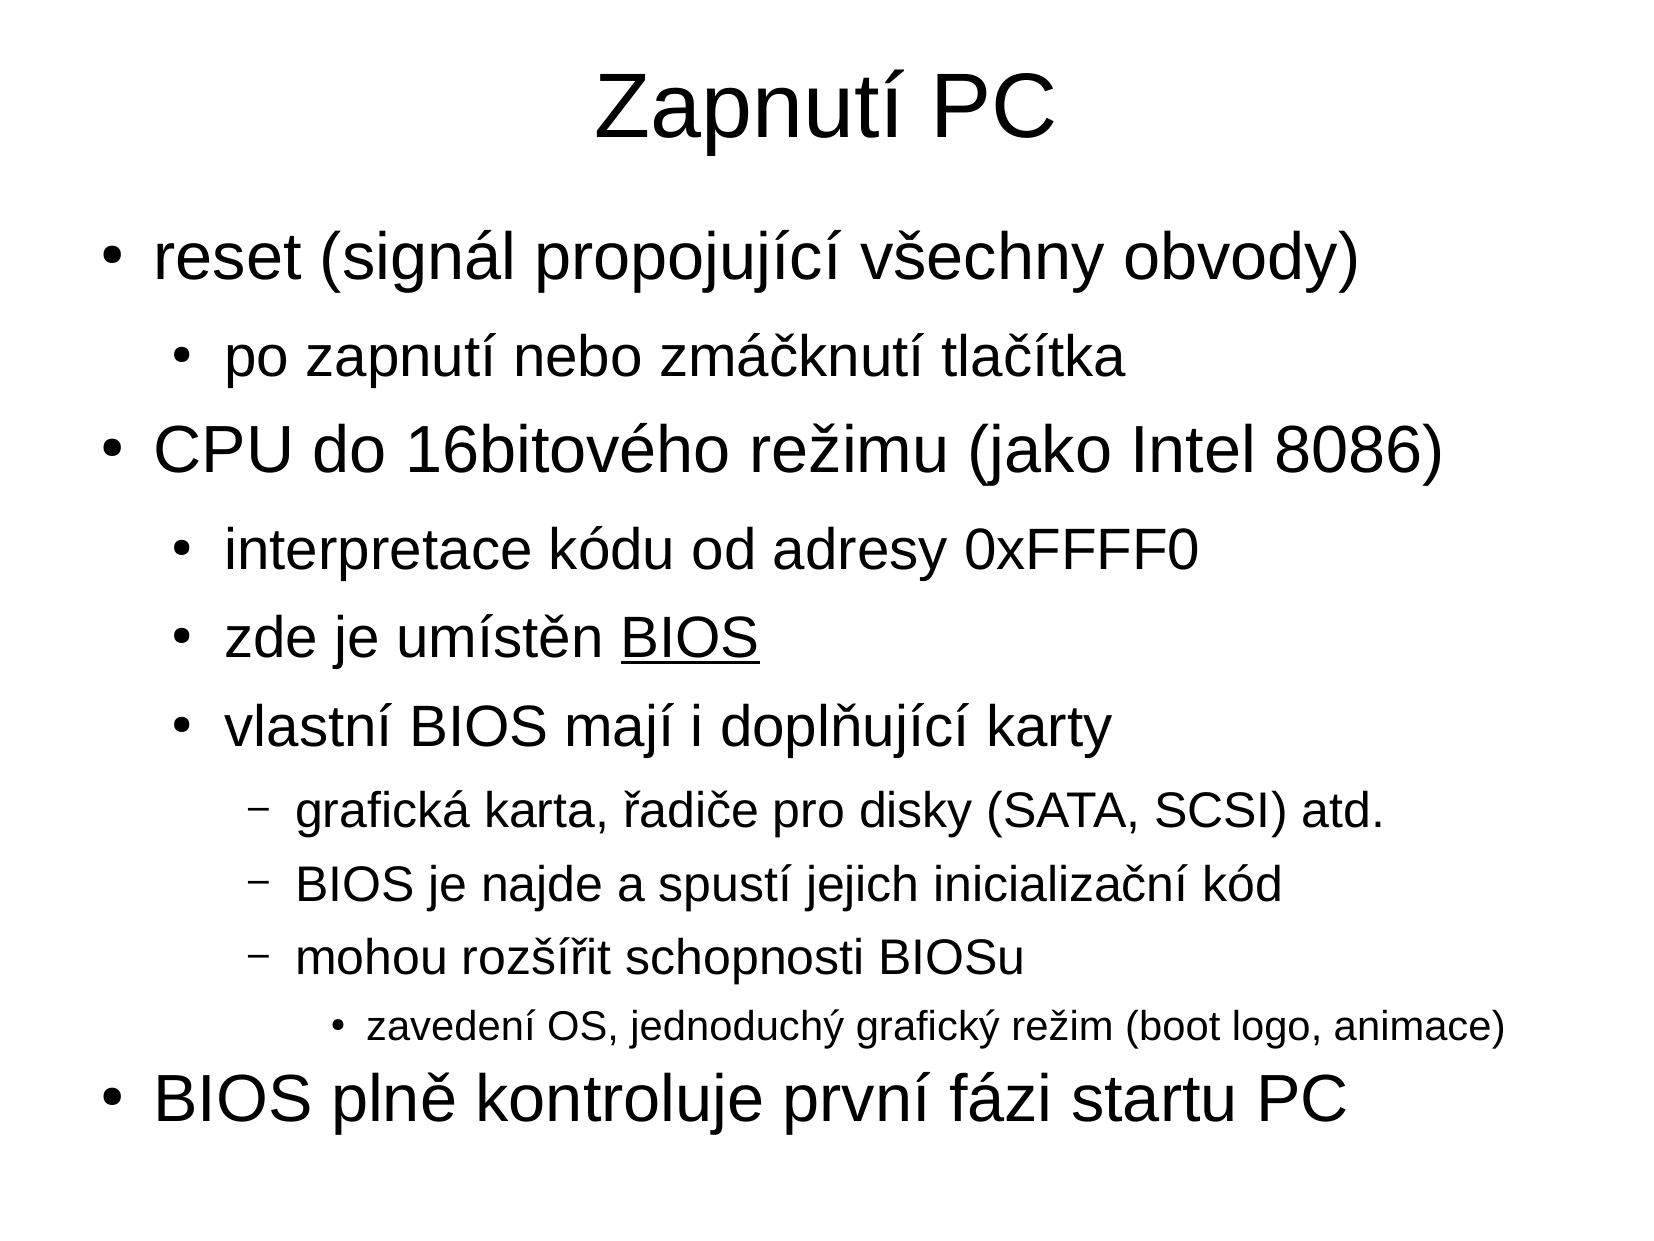

# Zapnutí PC
reset (signál propojující všechny obvody)
po zapnutí nebo zmáčknutí tlačítka
CPU do 16bitového režimu (jako Intel 8086)
interpretace kódu od adresy 0xFFFF0
zde je umístěn BIOS
vlastní BIOS mají i doplňující karty
grafická karta, řadiče pro disky (SATA, SCSI) atd.
BIOS je najde a spustí jejich inicializační kód
mohou rozšířit schopnosti BIOSu
zavedení OS, jednoduchý grafický režim (boot logo, animace)
BIOS plně kontroluje první fázi startu PC